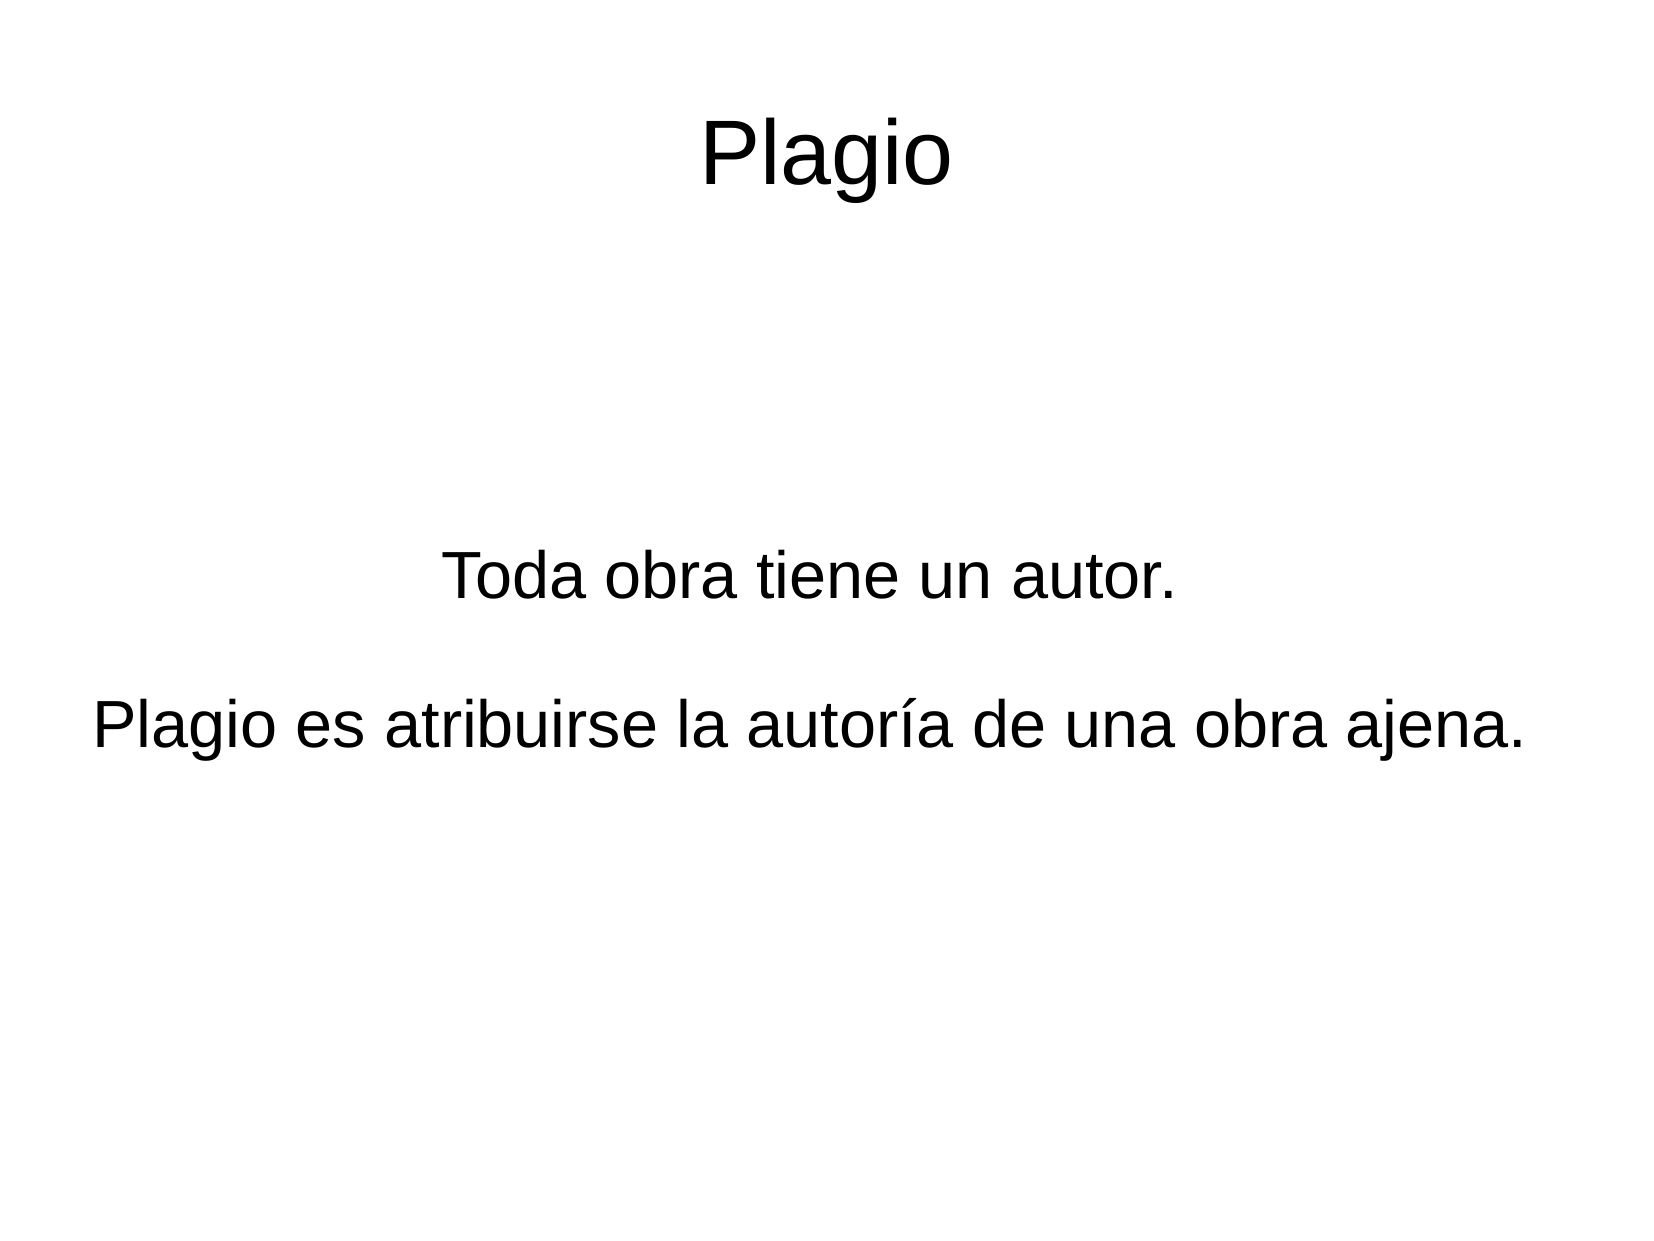

# Plagio
Toda obra tiene un autor.
Plagio es atribuirse la autoría de una obra ajena.